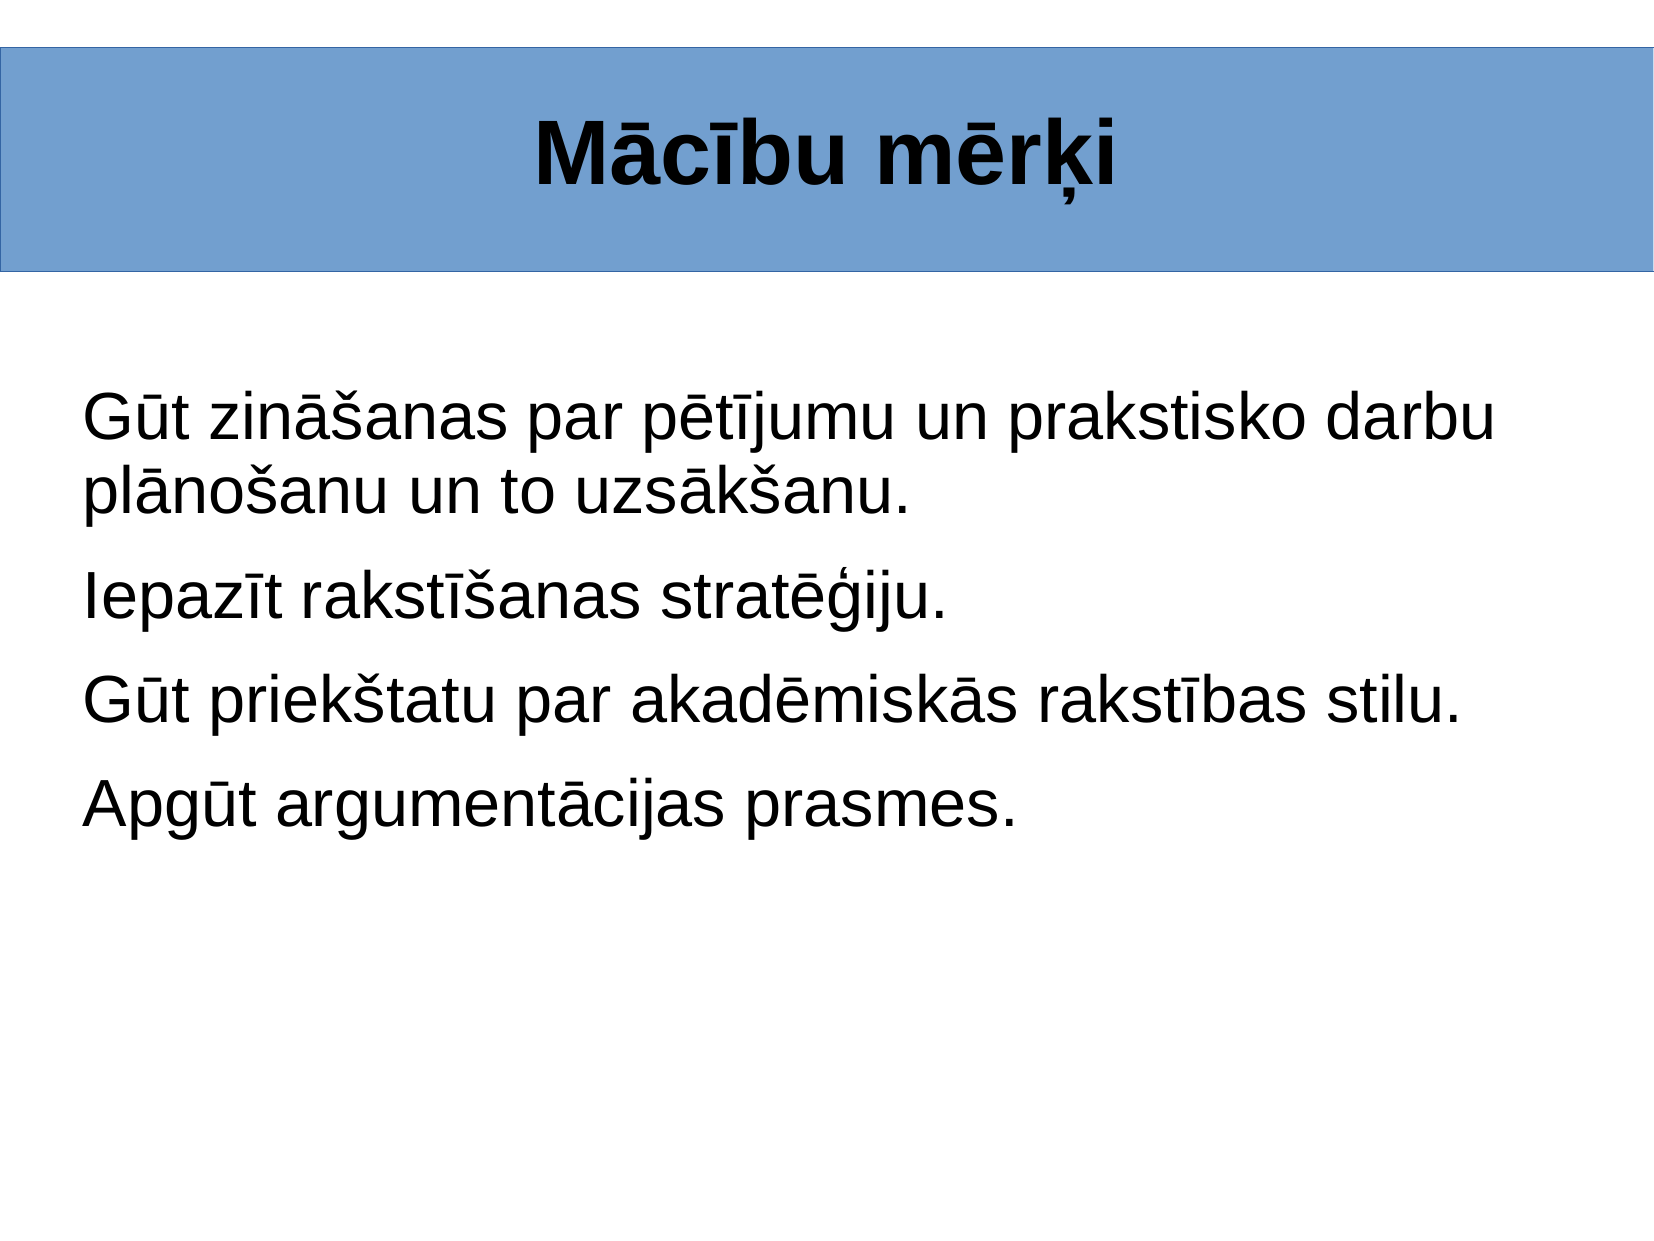

# Mācību mērķi
Gūt zināšanas par pētījumu un prakstisko darbu plānošanu un to uzsākšanu.
Iepazīt rakstīšanas stratēģiju.
Gūt priekštatu par akadēmiskās rakstības stilu.
Apgūt argumentācijas prasmes.